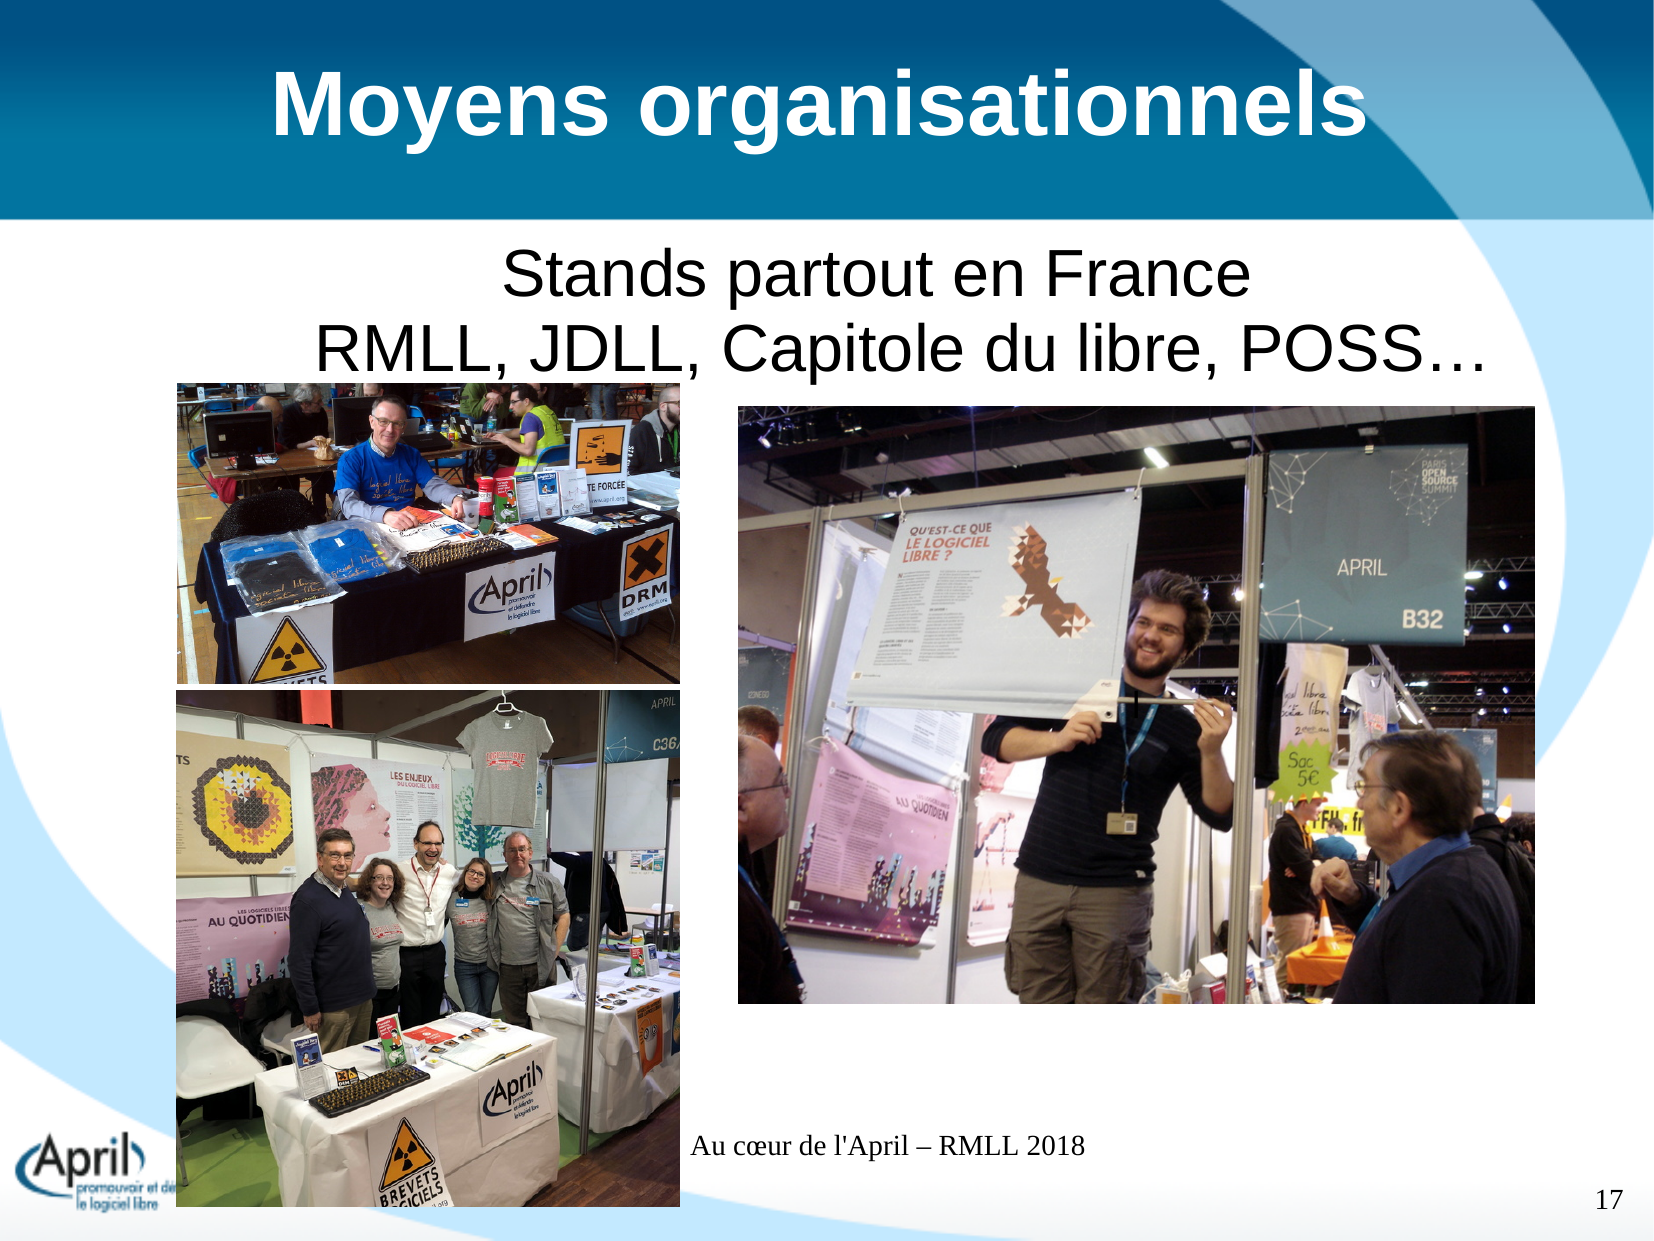

# Moyens organisationnels
Stands partout en France
RMLL, JDLL, Capitole du libre, POSS…
l
Au cœur de l'April – RMLL 2018
17